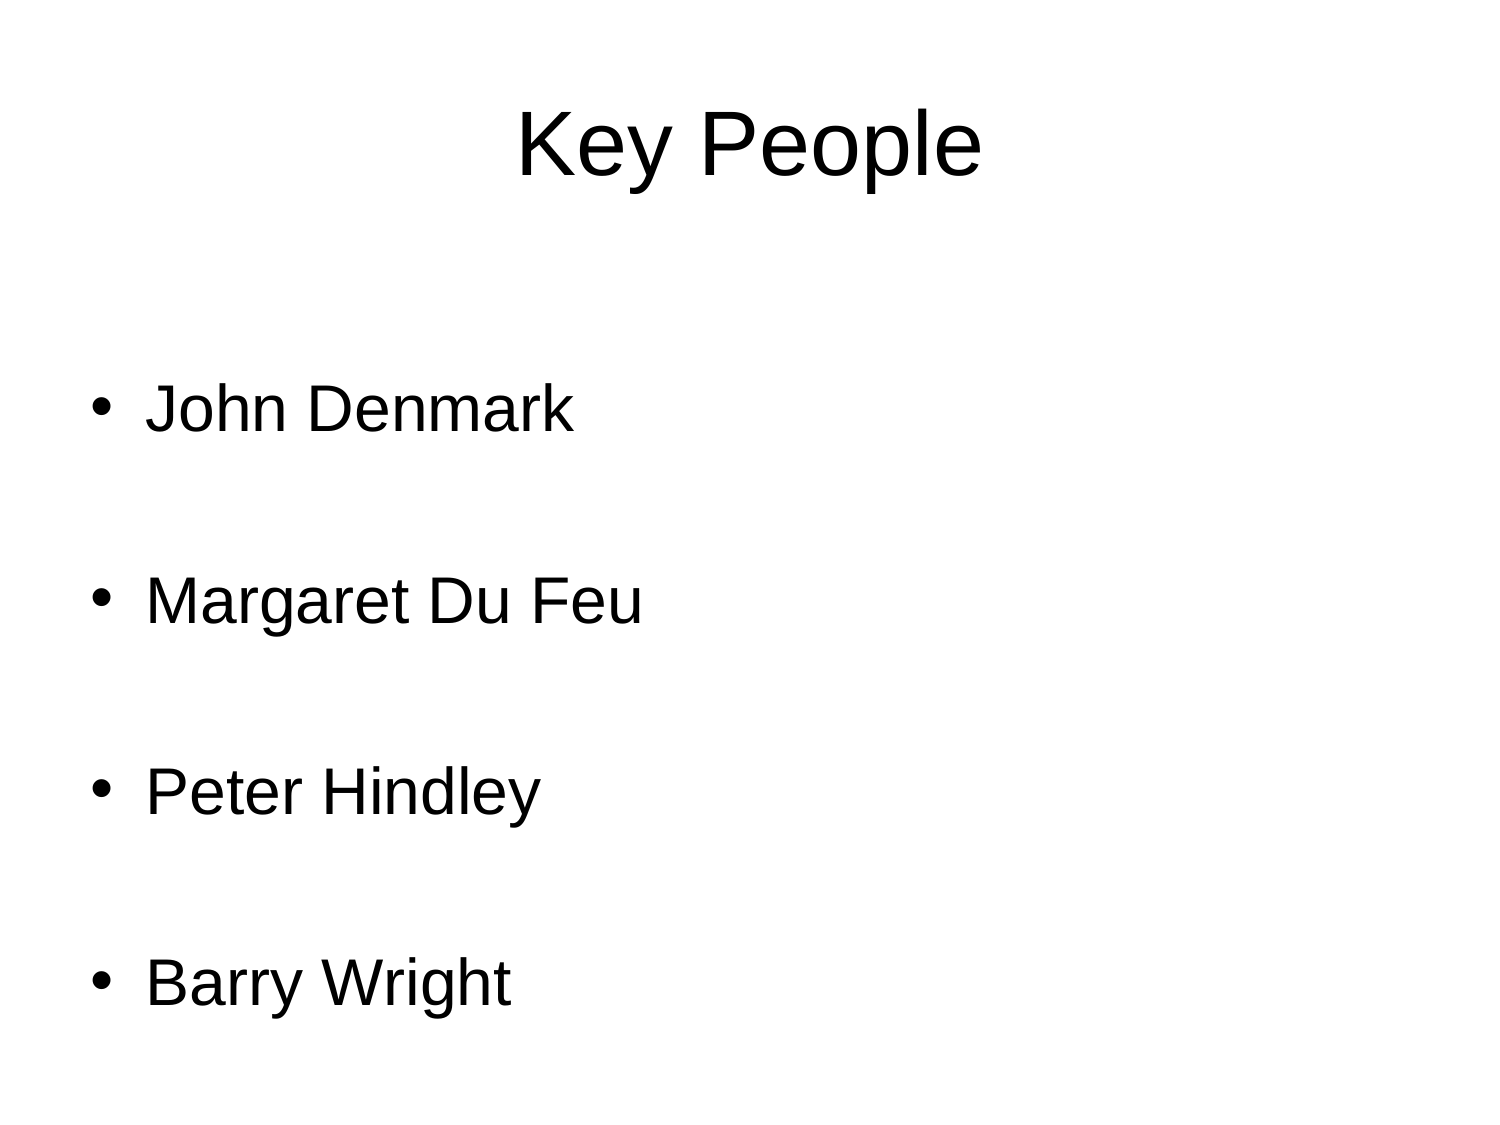

# Key People
John Denmark
Margaret Du Feu
Peter Hindley
Barry Wright